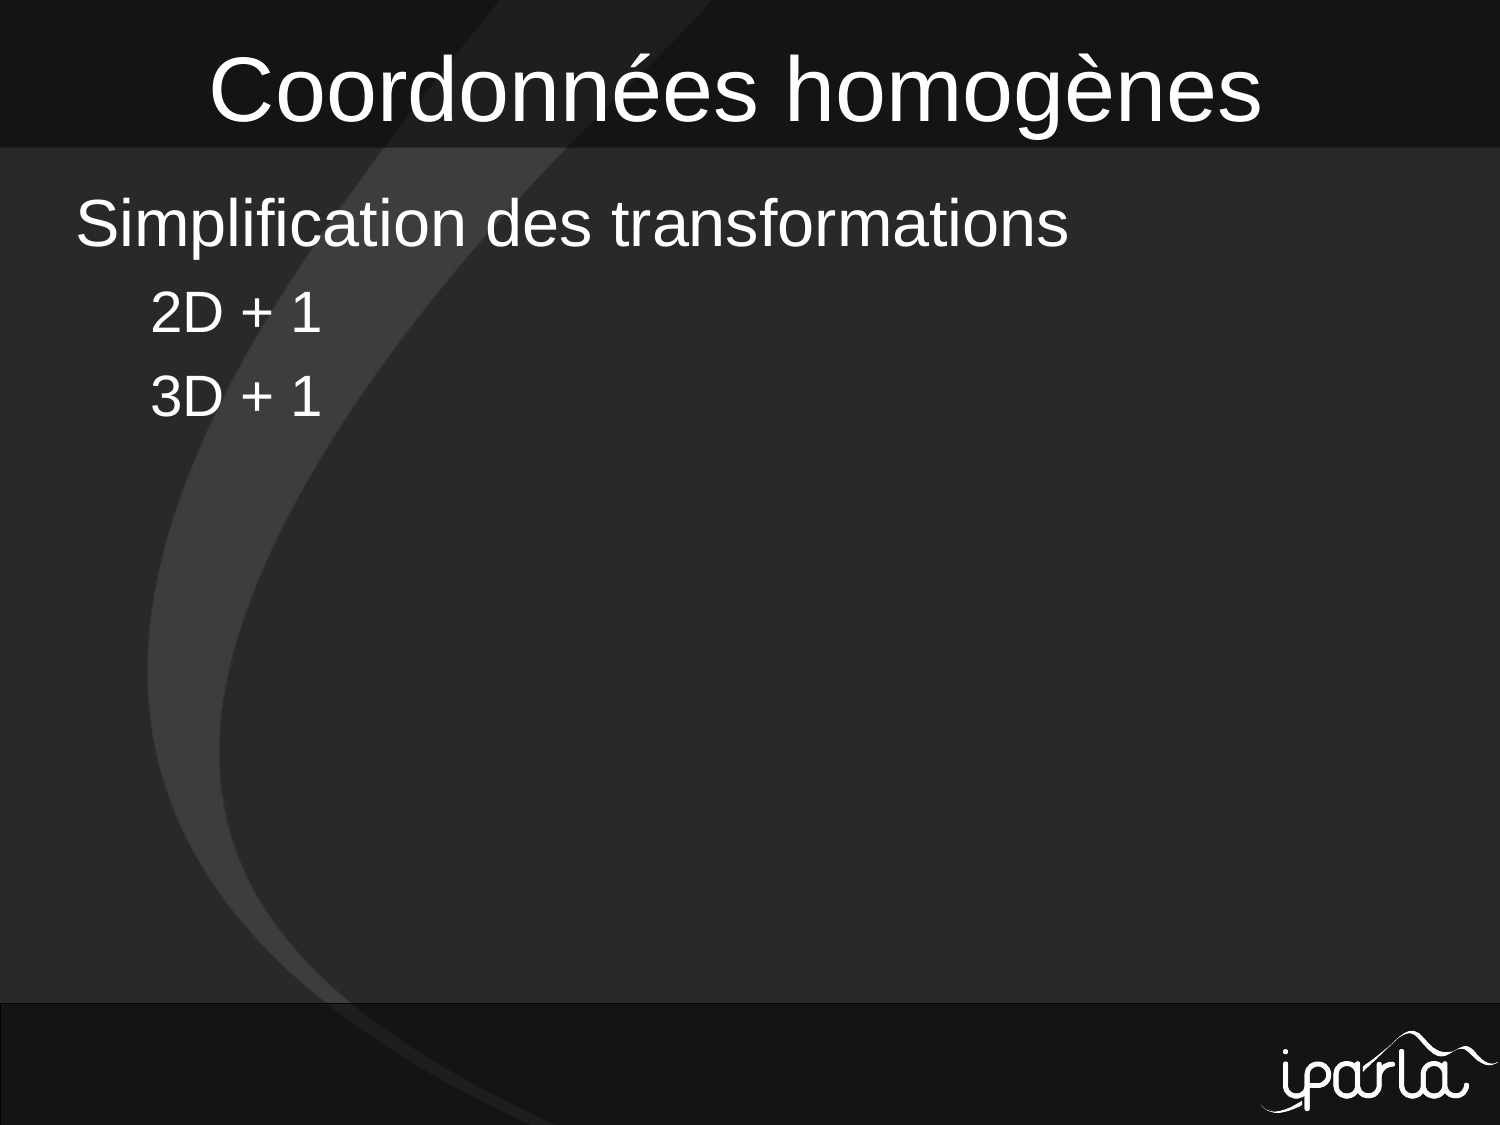

# Coordonnées homogènes
Simplification des transformations
2D + 1
3D + 1